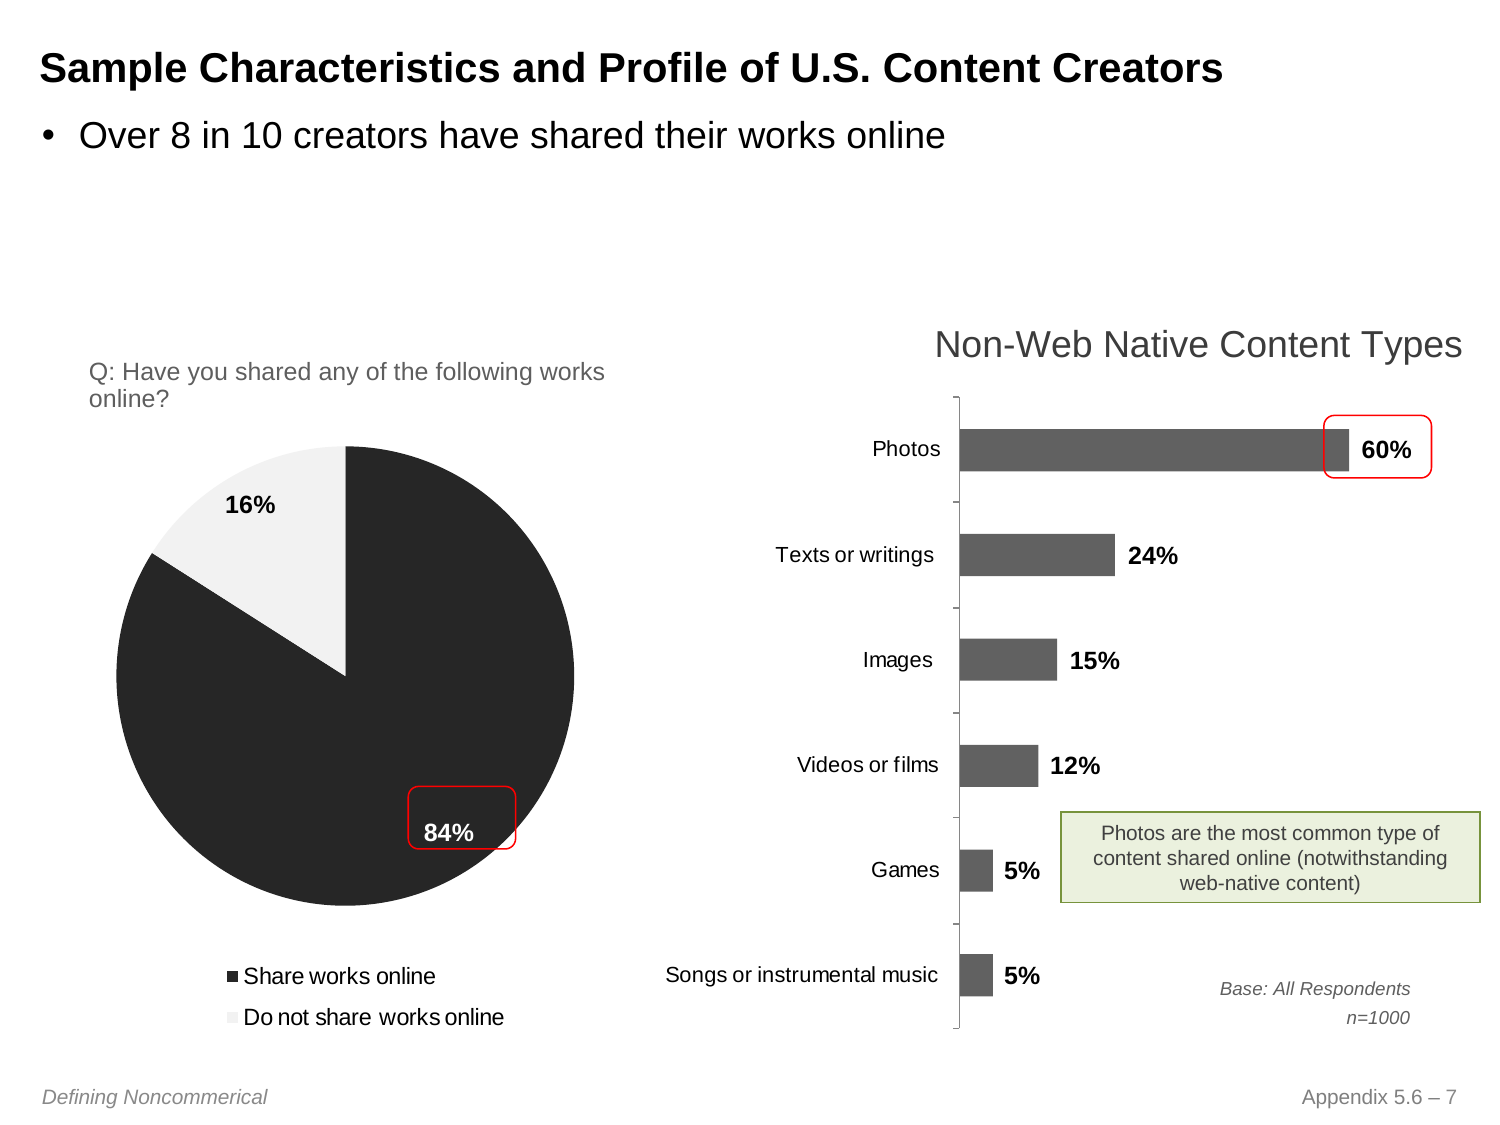

Sample Characteristics and Profile of U.S. Content Creators
Over 8 in 10 creators have shared their works online
Non-Web Native Content Types
Q: Have you shared any of the following works online?
Photos are the most common type of content shared online (notwithstanding web-native content)
Base: All Respondents
n=1000
Defining Noncommerical
Appendix 5.6 –